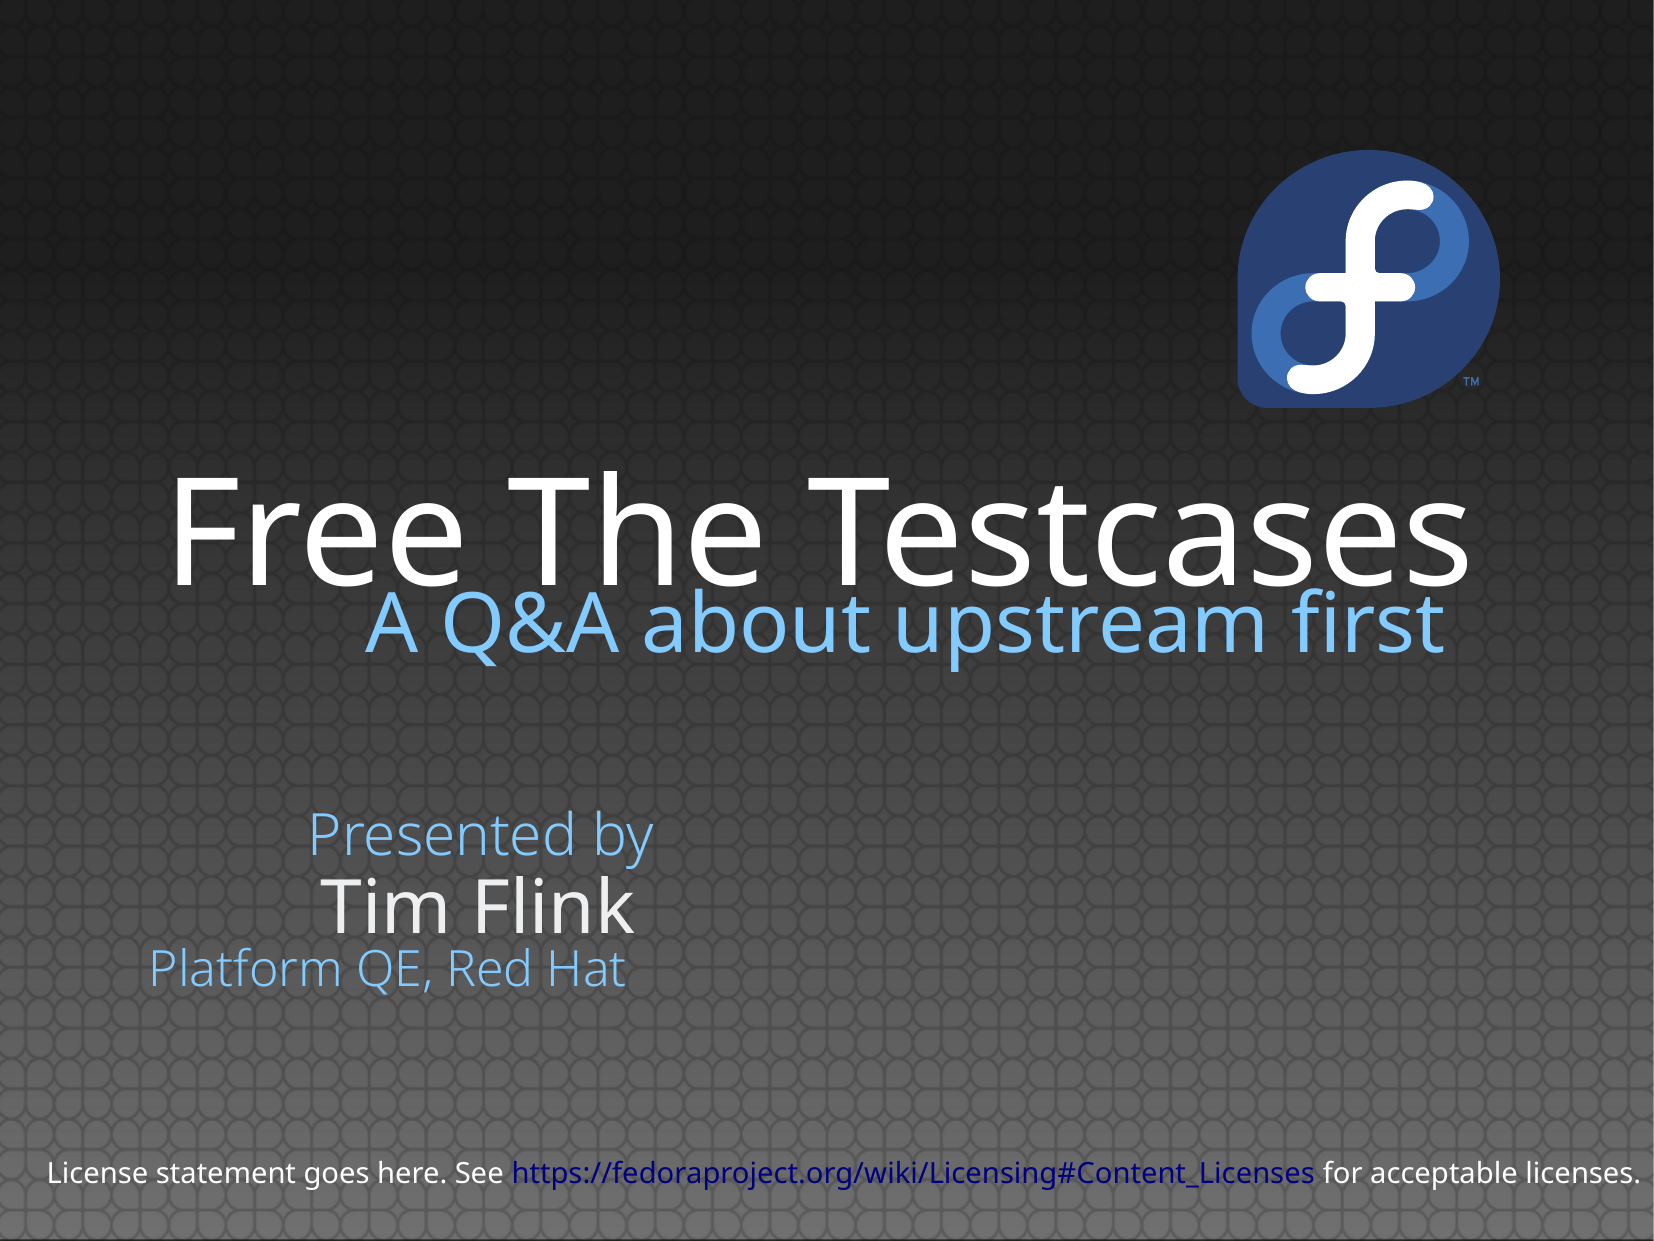

Free The Testcases
# A Q&A about upstream first
Presented by
Tim Flink
Platform QE, Red Hat
License statement goes here. See https://fedoraproject.org/wiki/Licensing#Content_Licenses for acceptable licenses.